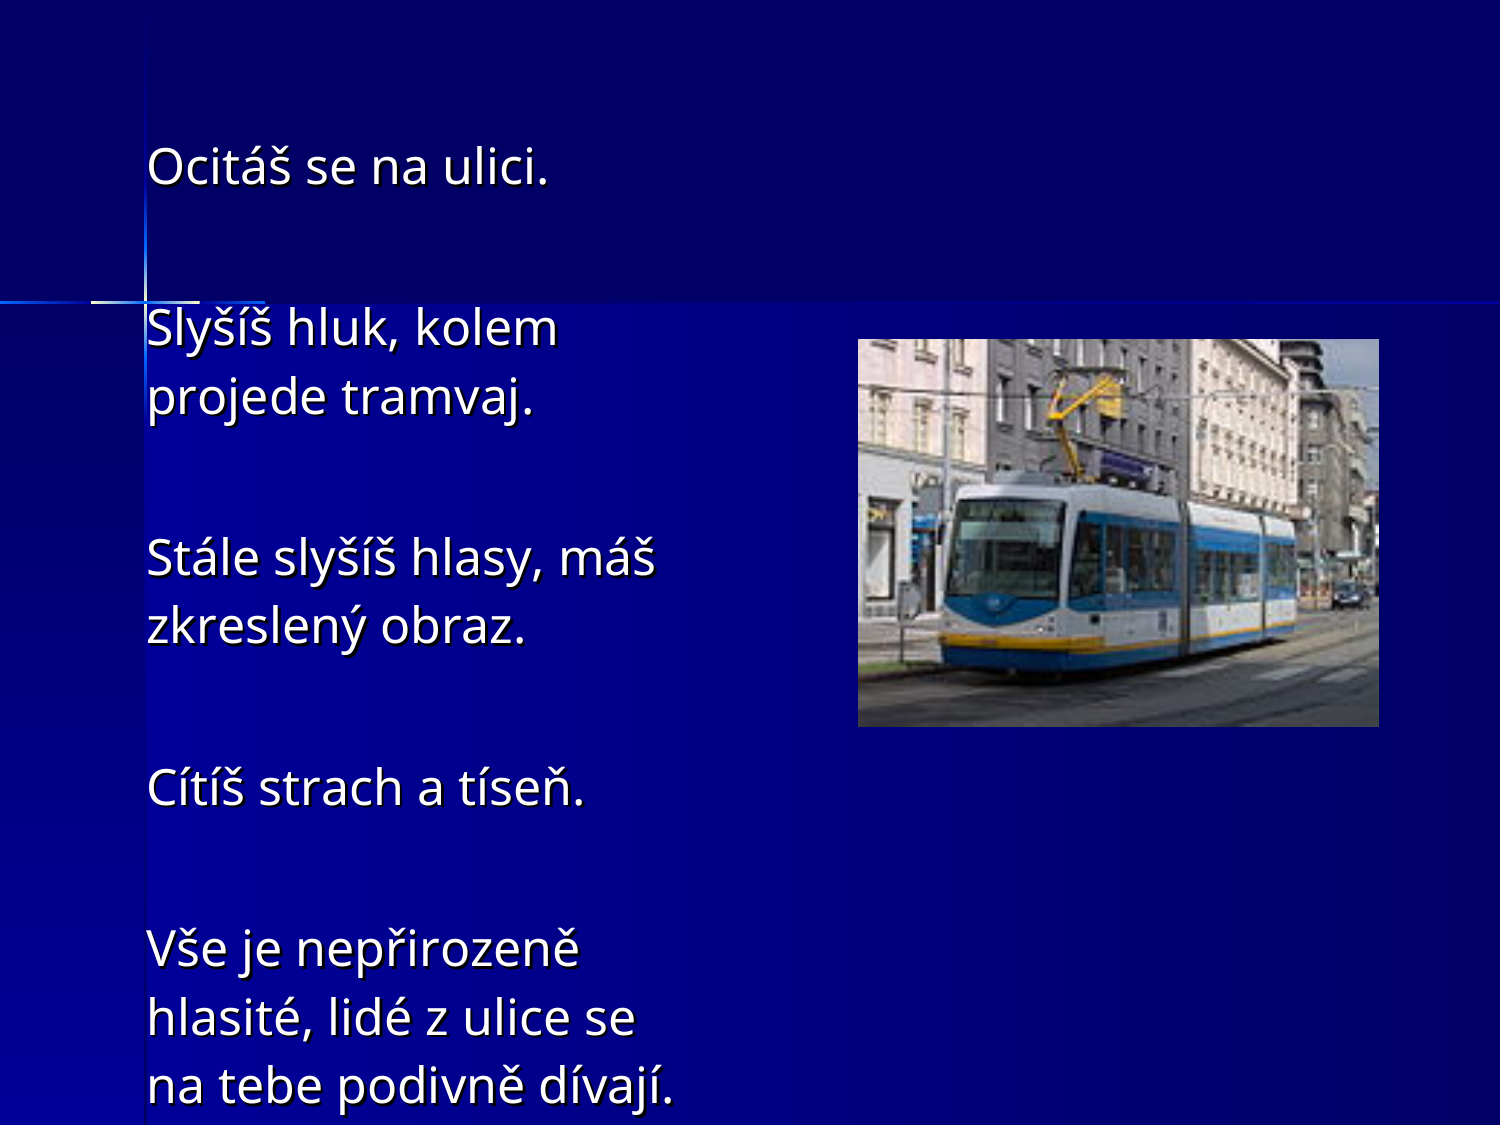

# Ocitáš se na ulici.
	Slyšíš hluk, kolem projede tramvaj.
	Stále slyšíš hlasy, máš zkreslený obraz.
	Cítíš strach a tíseň.
	Vše je nepřirozeně hlasité, lidé z ulice se
na tebe podivně dívají.